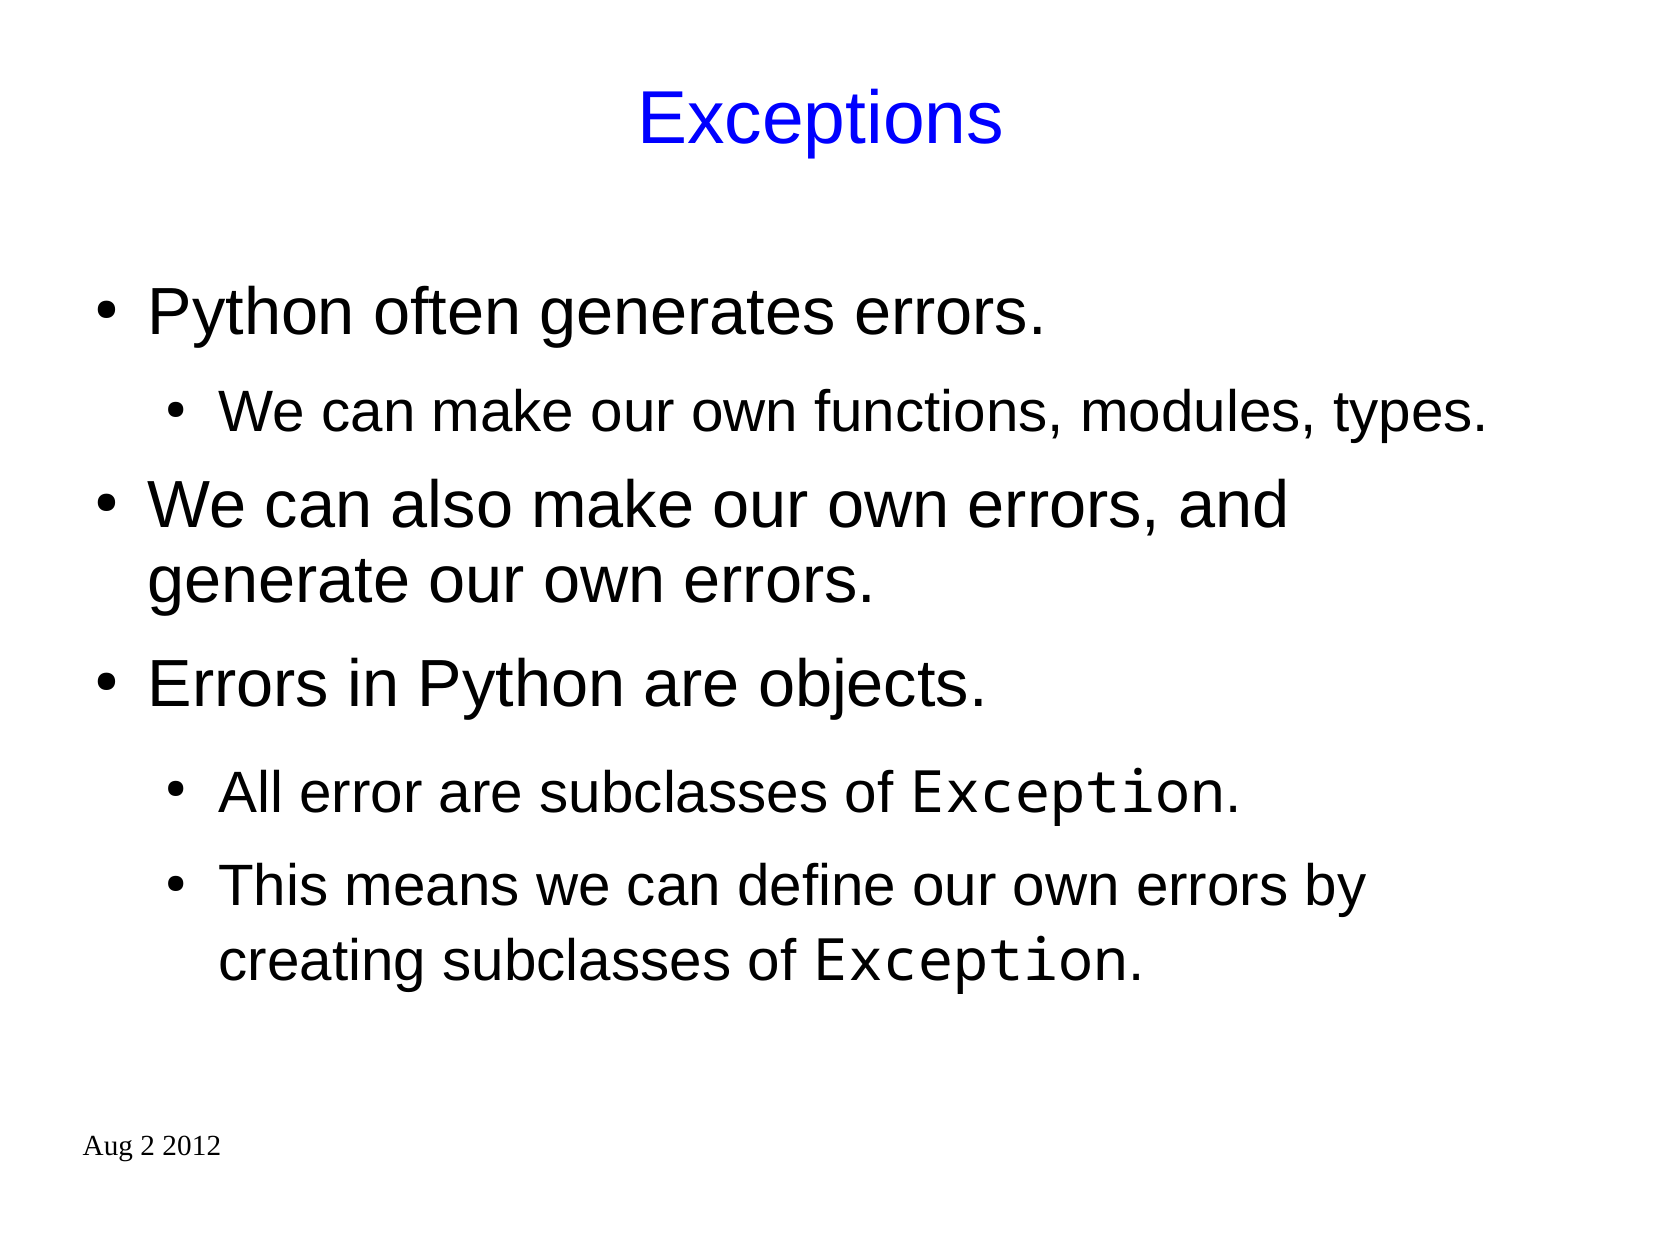

# Exceptions
Python often generates errors.
We can make our own functions, modules, types.
We can also make our own errors, and generate our own errors.
Errors in Python are objects.
All error are subclasses of Exception.
This means we can define our own errors by creating subclasses of Exception.
Aug 2 2012